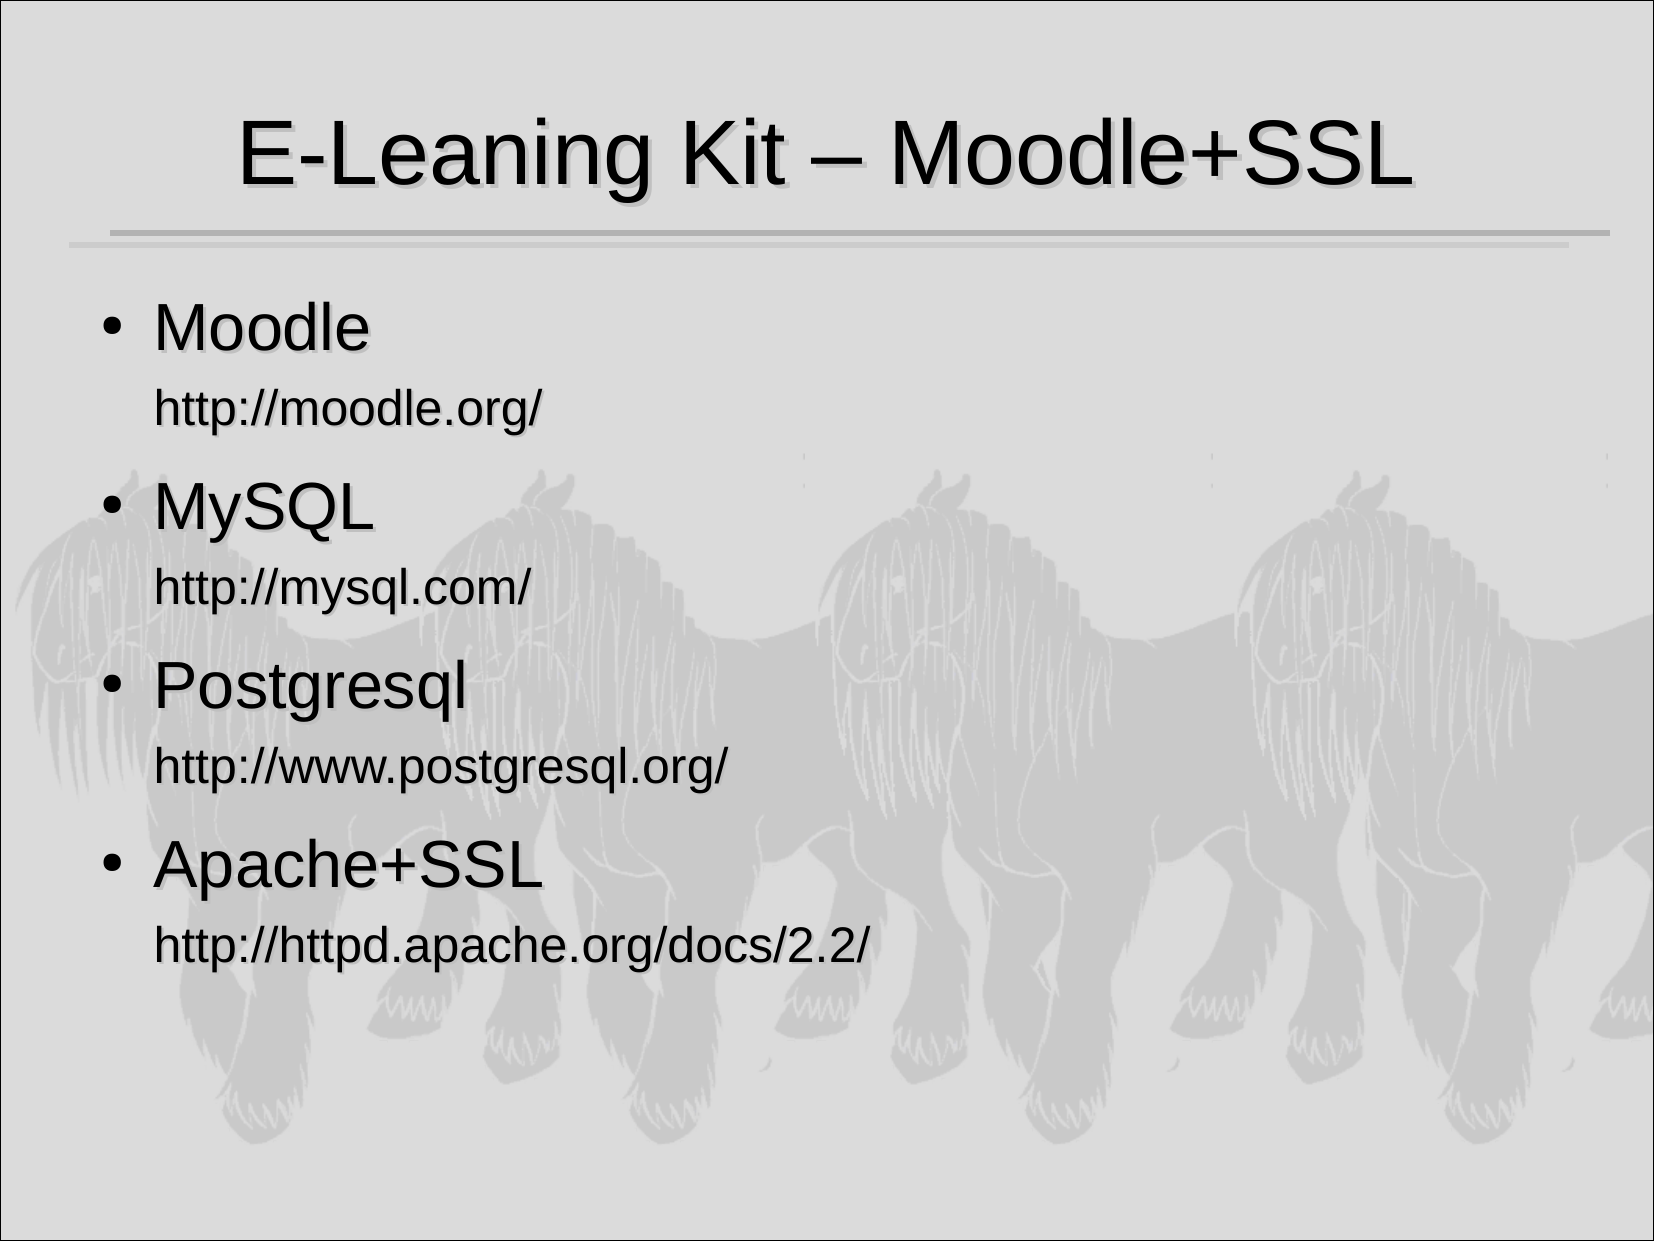

# E-Leaning Kit – Moodle+SSL
Moodle
http://moodle.org/
MySQL
http://mysql.com/
Postgresql
http://www.postgresql.org/
Apache+SSL
http://httpd.apache.org/docs/2.2/